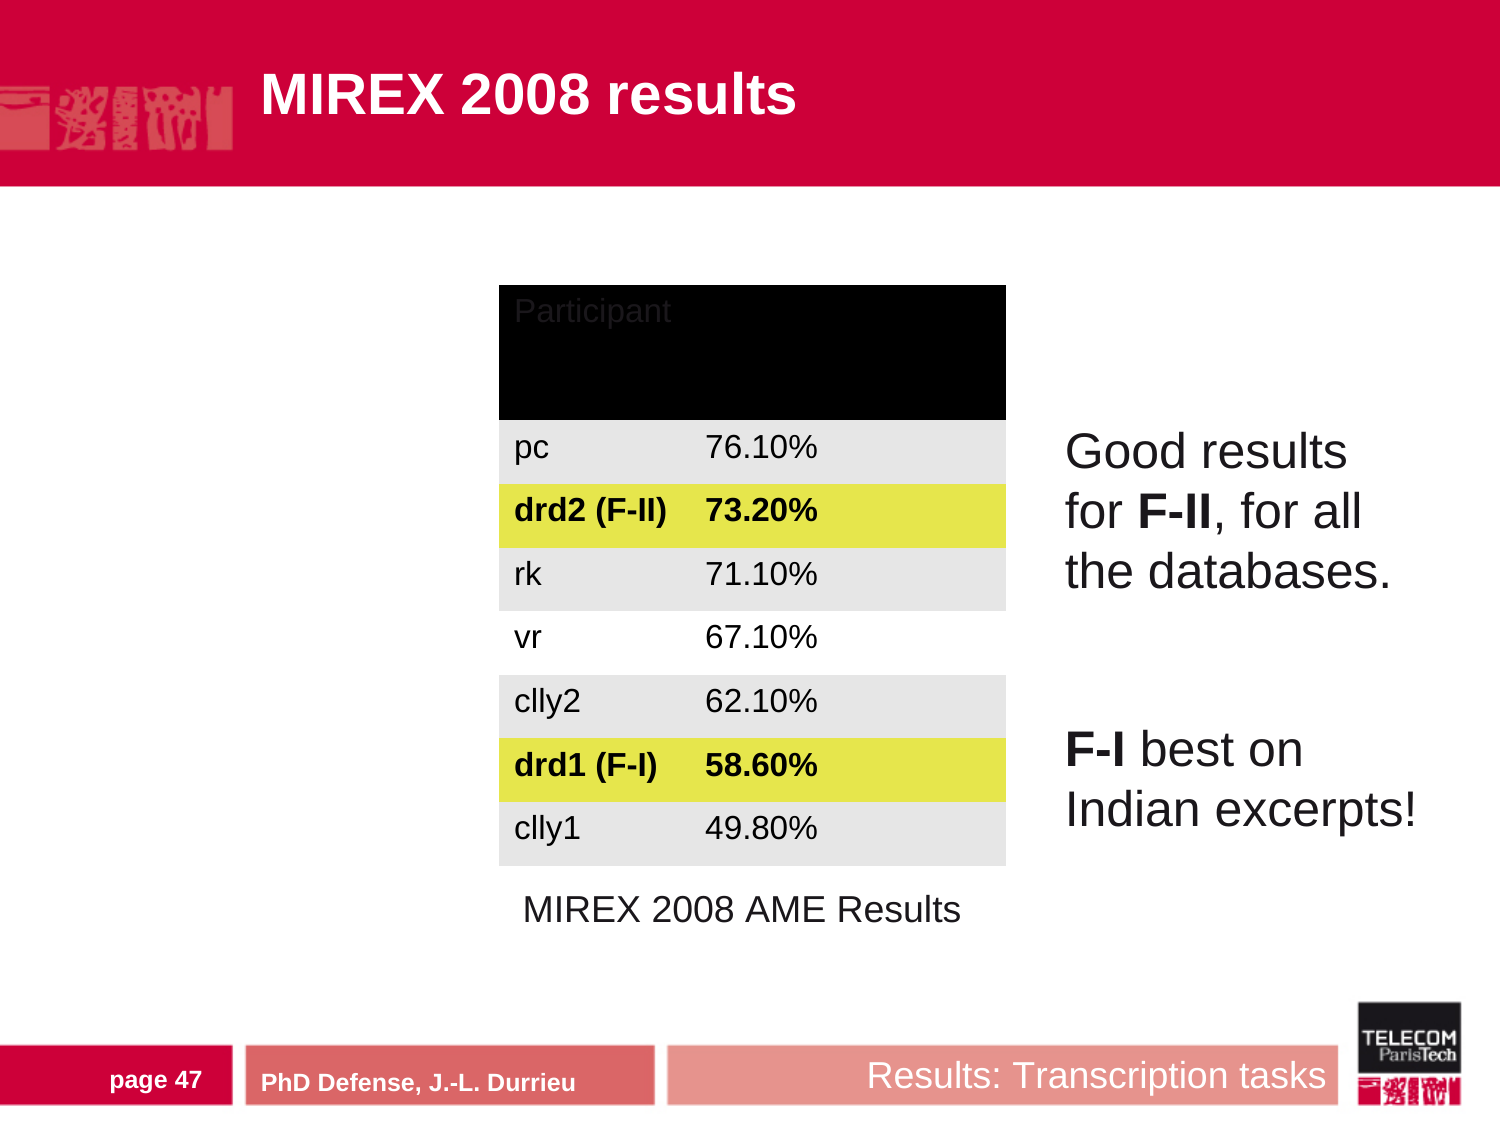

# MIREX 2008 results
| Participant | Avg. Overall Acc. |
| --- | --- |
| pc | 76.10% |
| drd2 (F-II) | 73.20% |
| rk | 71.10% |
| vr | 67.10% |
| clly2 | 62.10% |
| drd1 (F-I) | 58.60% |
| clly1 | 49.80% |
Good results
for F-II, for all the databases.
F-I best on
Indian excerpts!
MIREX 2008 AME Results
Results: Transcription tasks
47